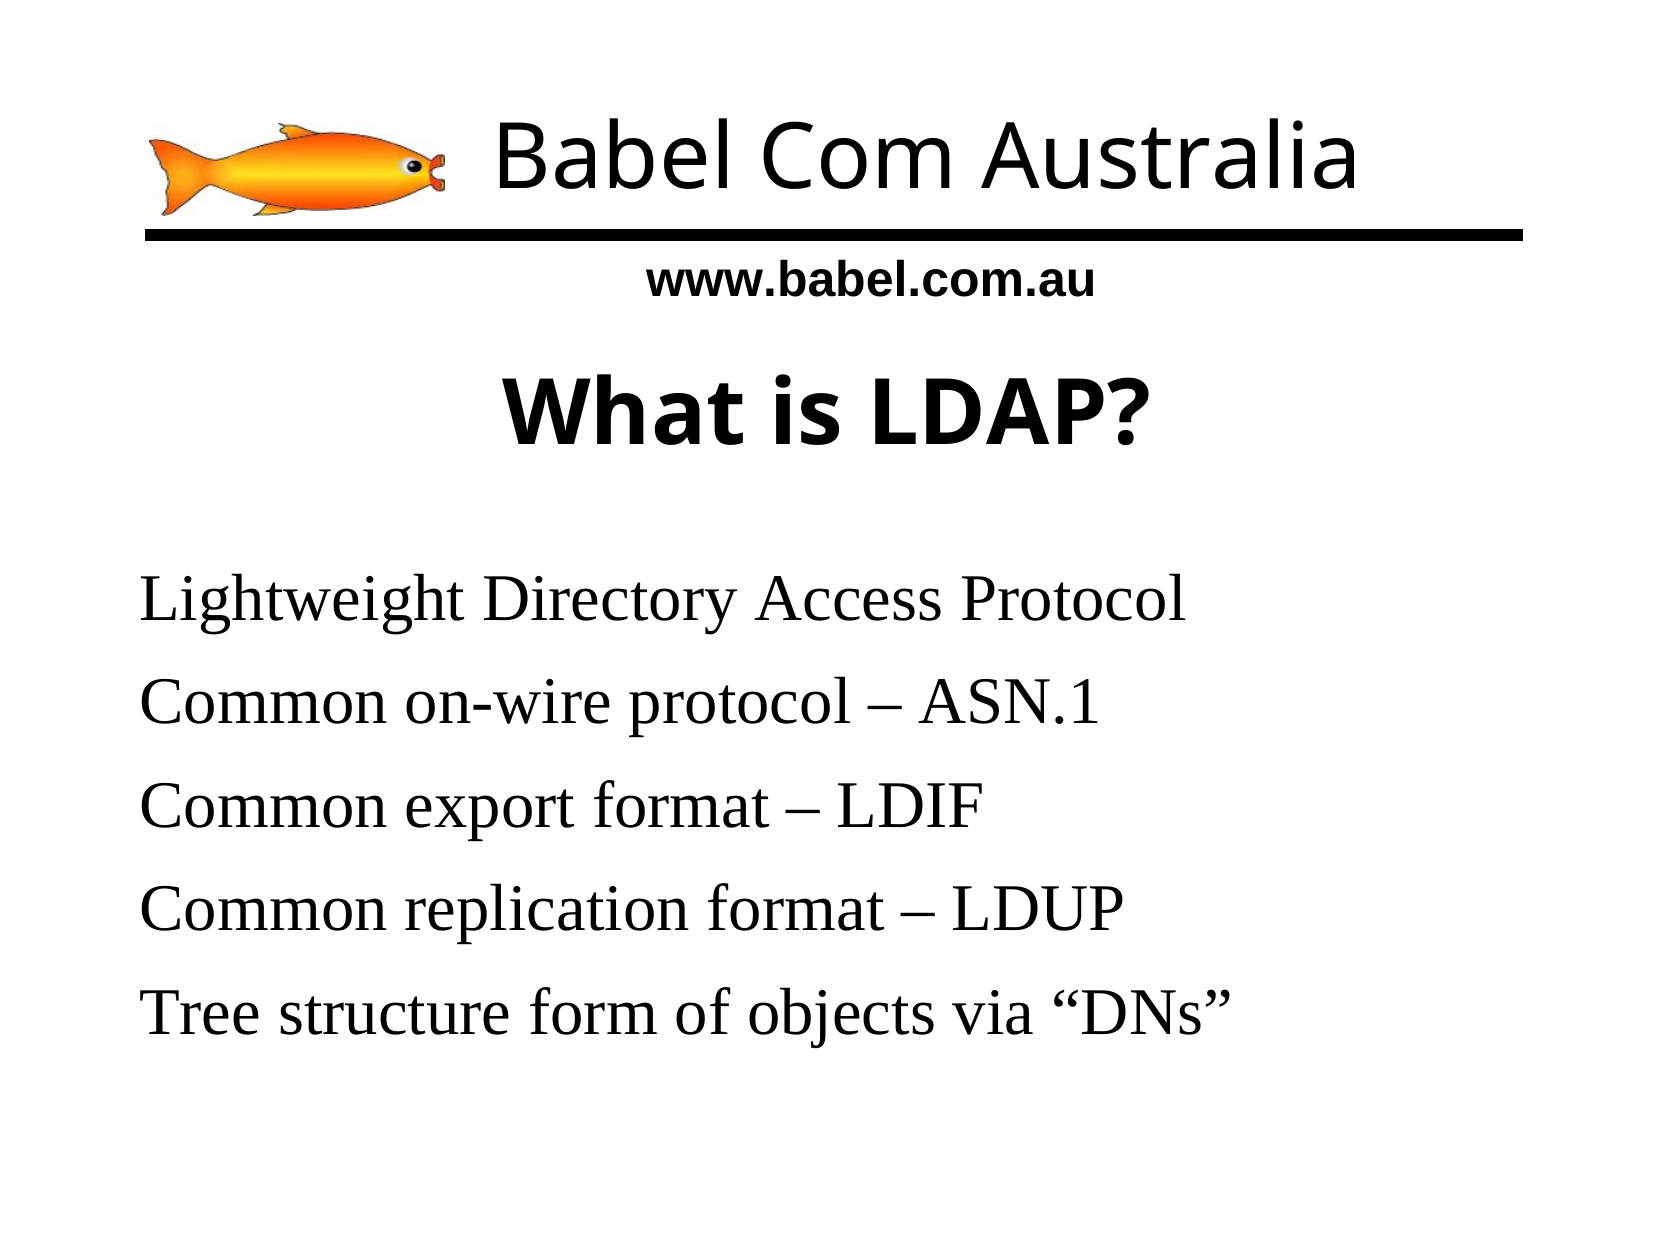

# What is LDAP?
Lightweight Directory Access Protocol
Common on-wire protocol – ASN.1
Common export format – LDIF
Common replication format – LDUP
Tree structure form of objects via “DNs”